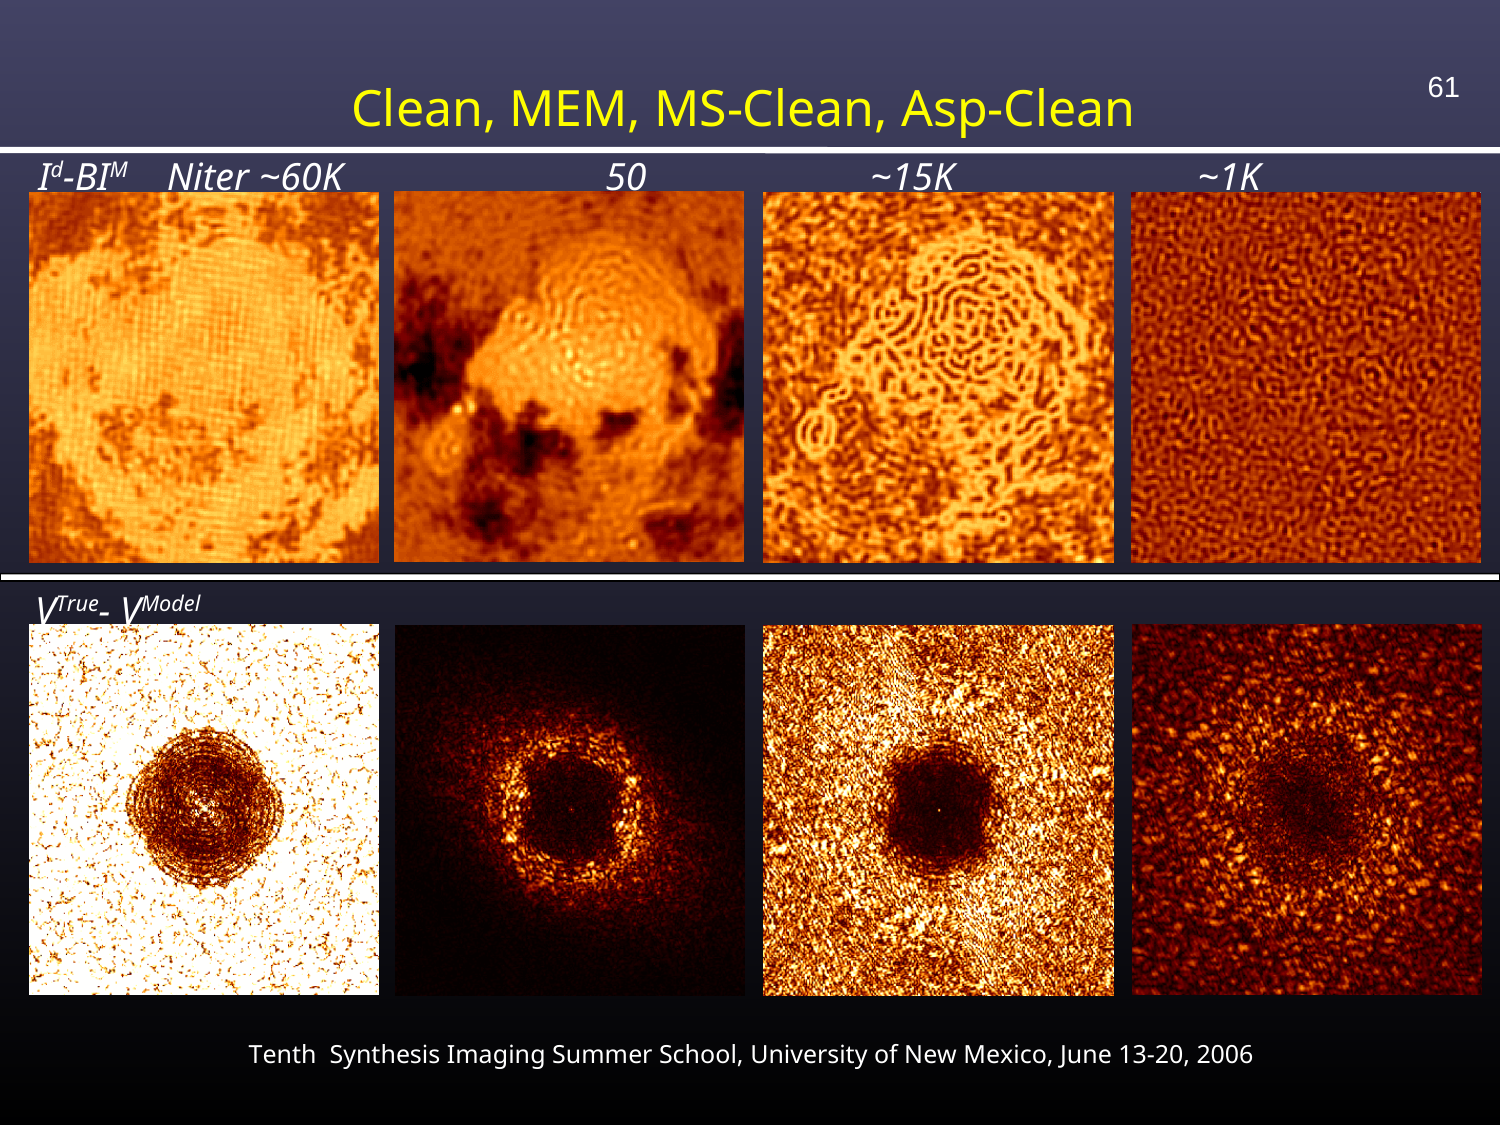

# Clean, MEM, MS-Clean, Asp-Clean
 Id-BIM Niter ~60K 50 ~15K ~1K
 VTrue- VModel